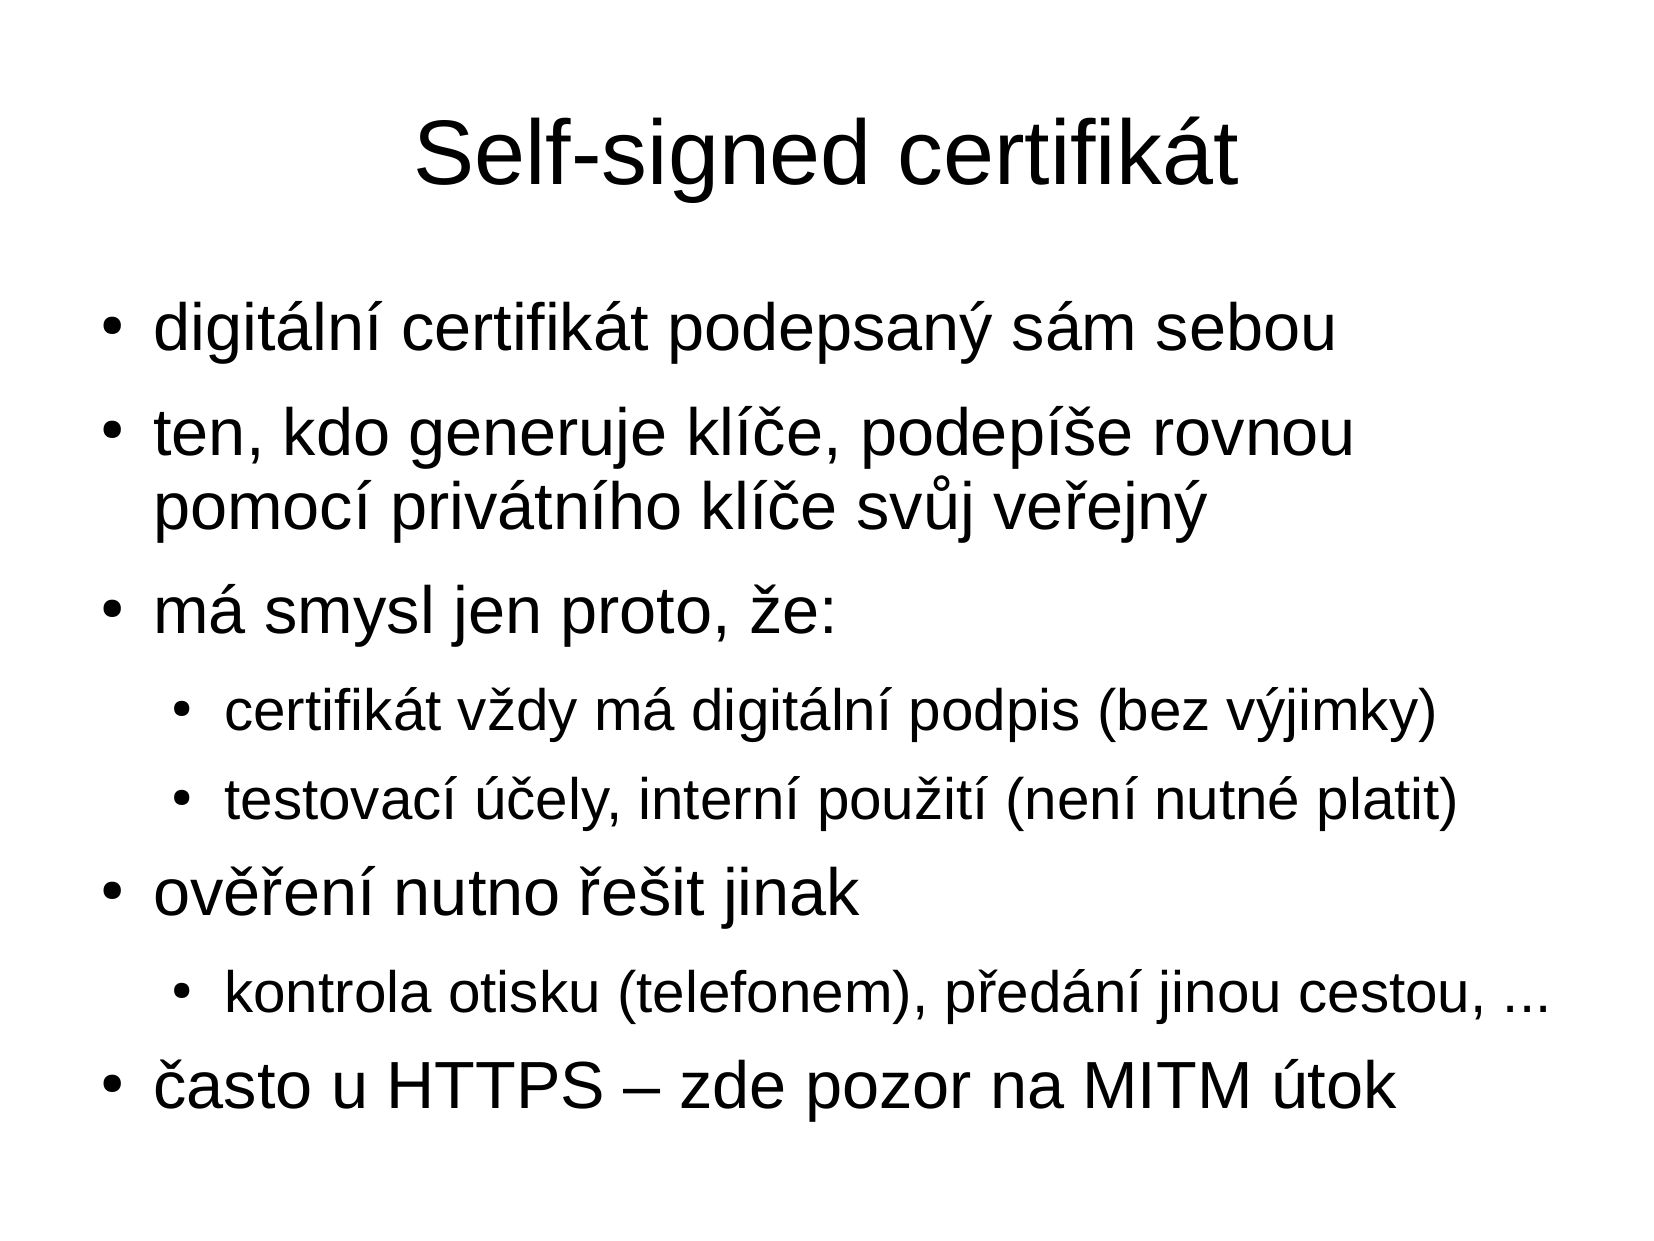

# Self-signed certifikát
digitální certifikát podepsaný sám sebou
ten, kdo generuje klíče, podepíše rovnou pomocí privátního klíče svůj veřejný
má smysl jen proto, že:
certifikát vždy má digitální podpis (bez výjimky)
testovací účely, interní použití (není nutné platit)
ověření nutno řešit jinak
kontrola otisku (telefonem), předání jinou cestou, ...
často u HTTPS – zde pozor na MITM útok